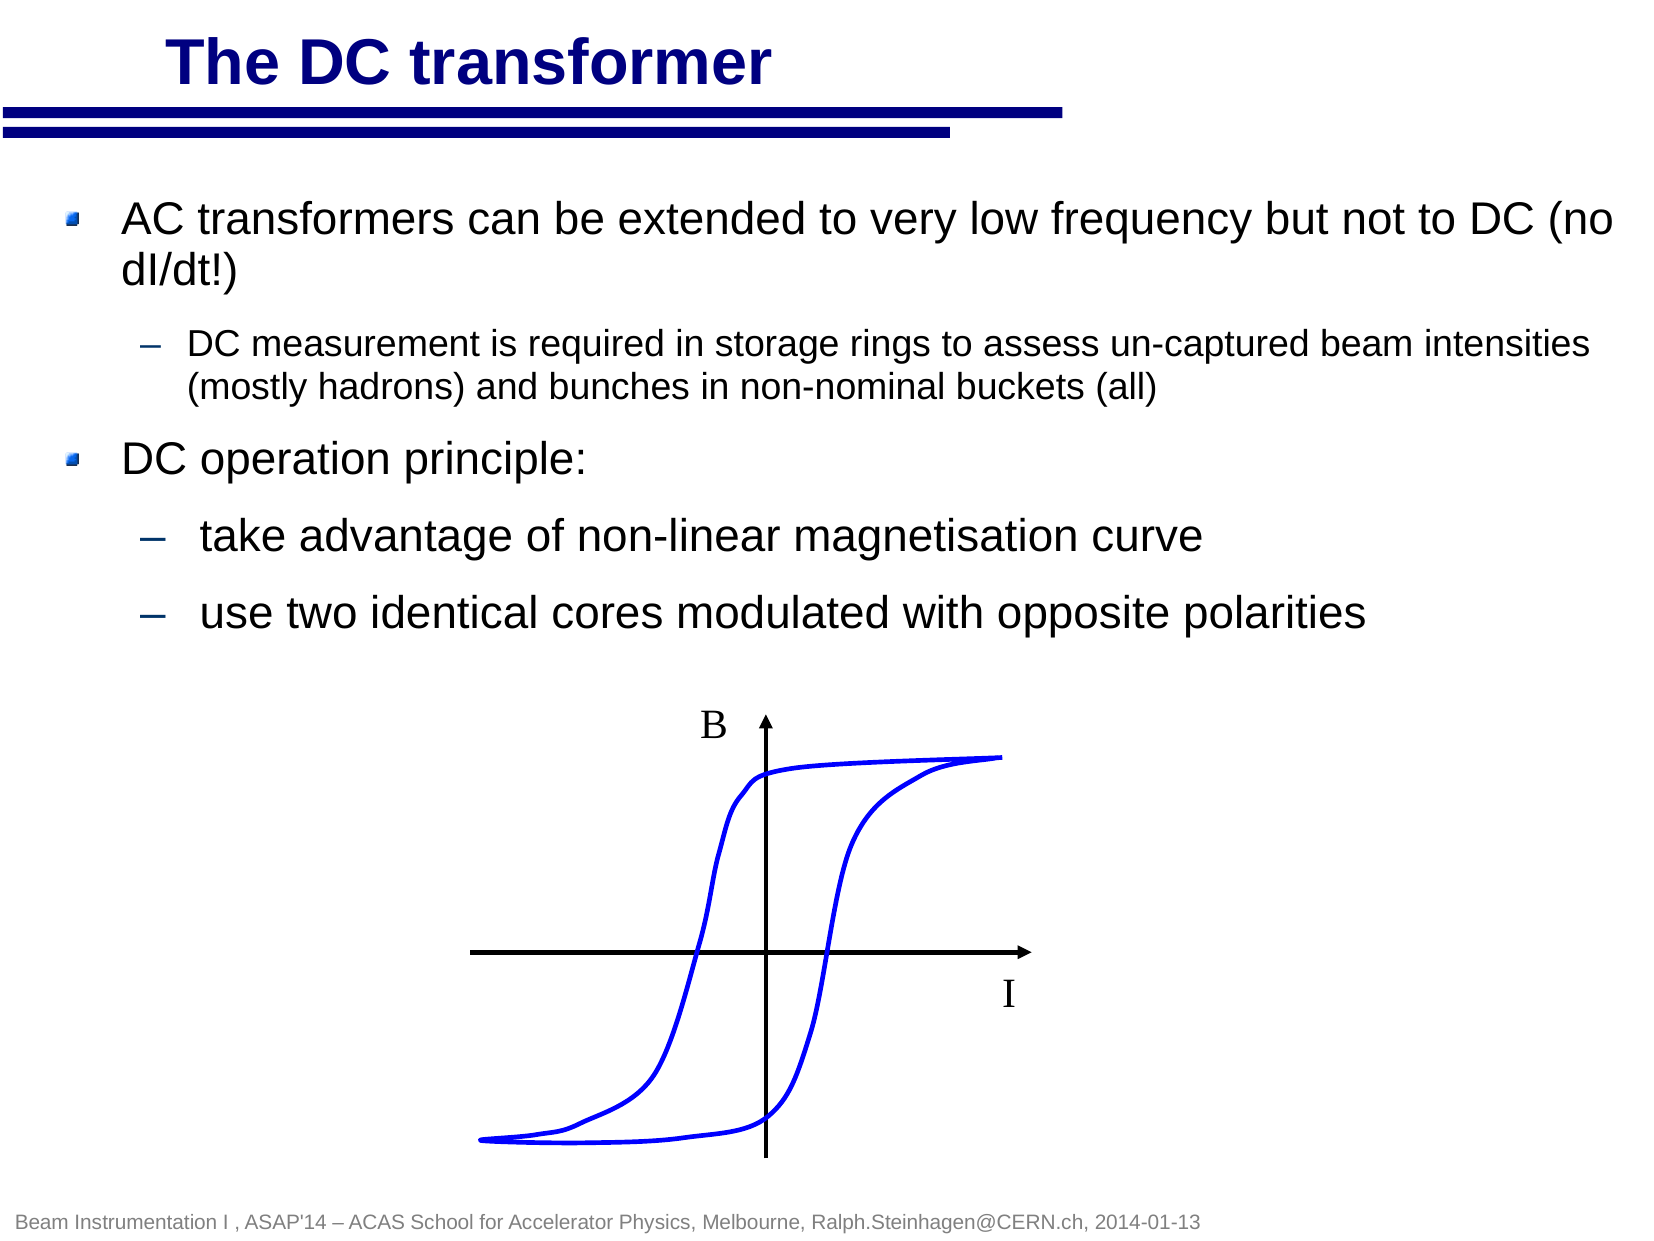

# The DC transformer
AC transformers can be extended to very low frequency but not to DC (no dI/dt!)
DC measurement is required in storage rings to assess un-captured beam intensities (mostly hadrons) and bunches in non-nominal buckets (all)
DC operation principle:
 take advantage of non-linear magnetisation curve
 use two identical cores modulated with opposite polarities
B
I